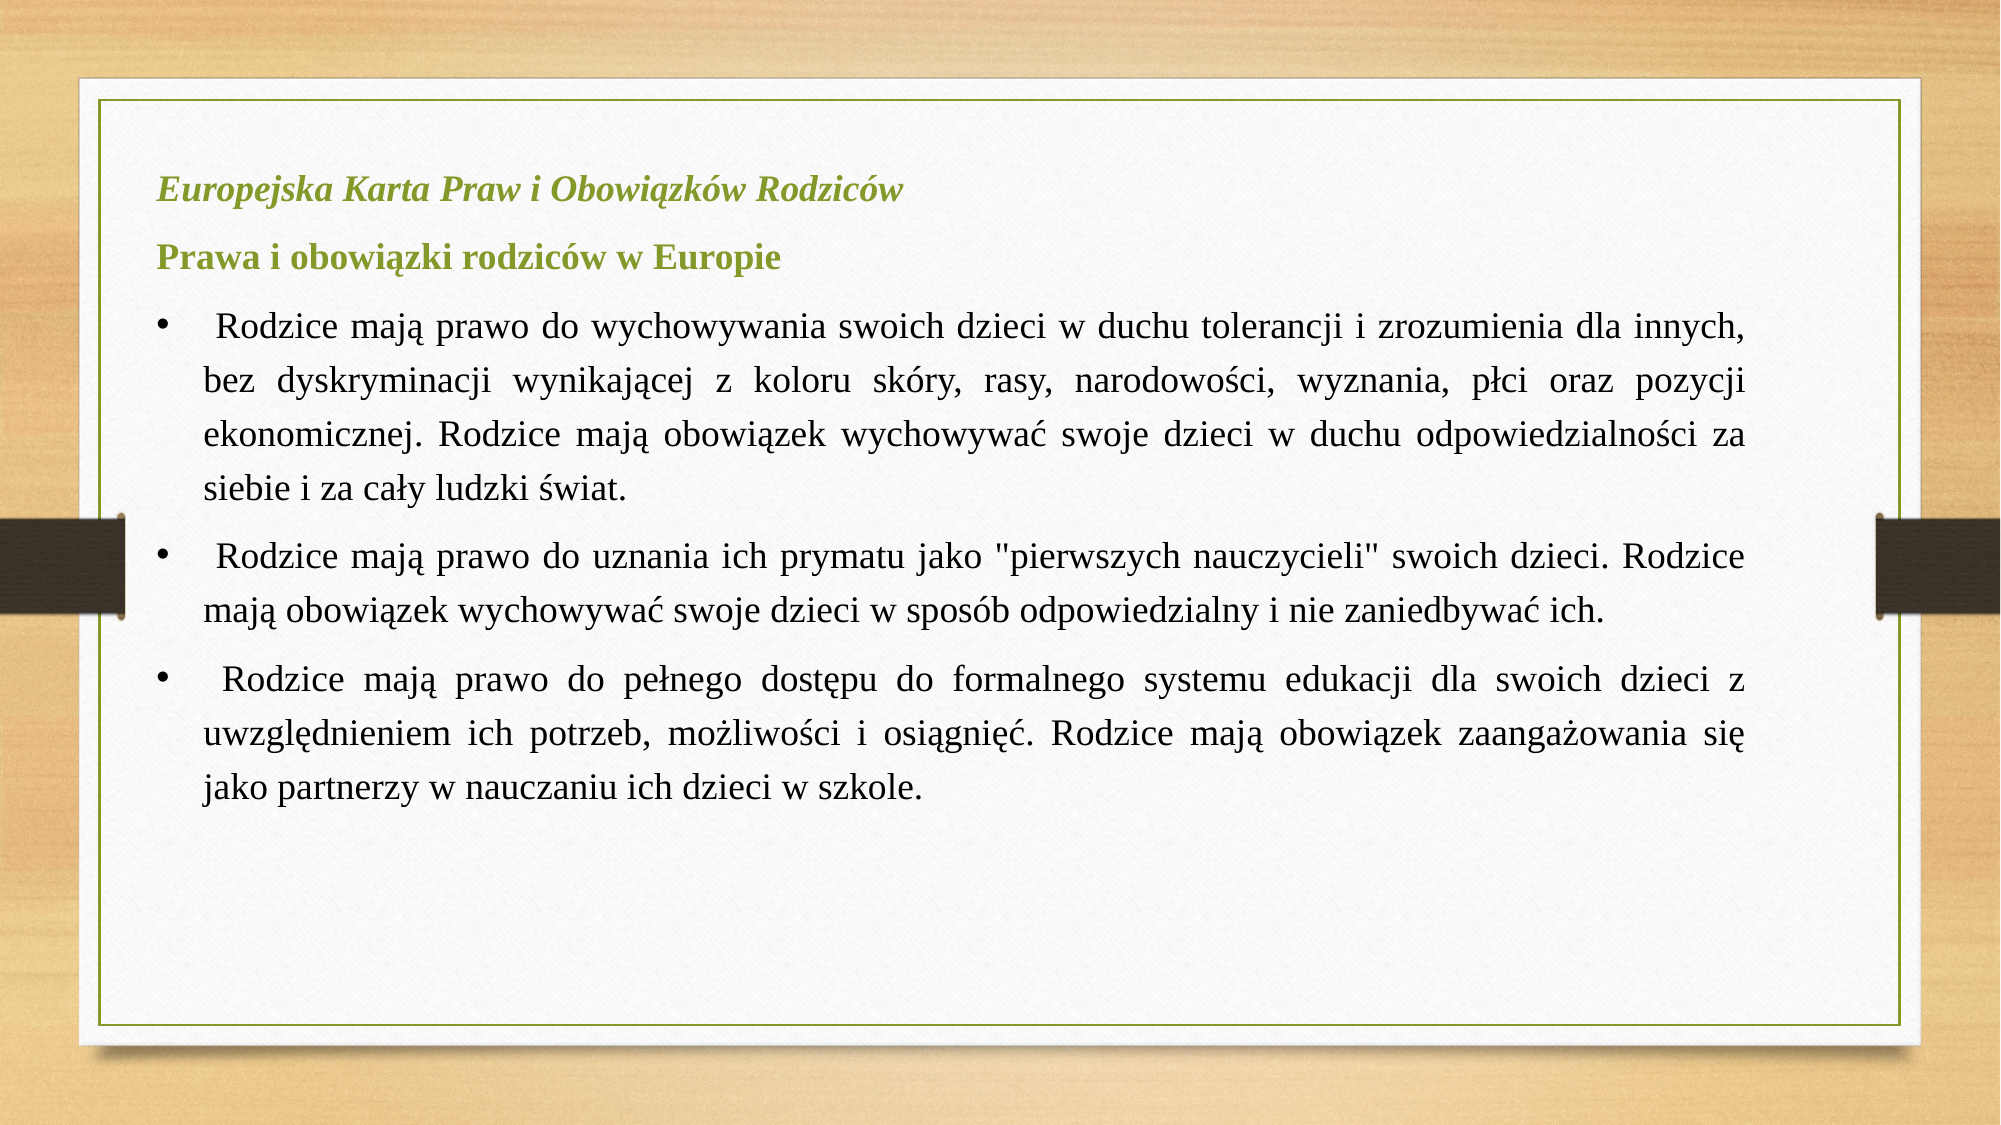

Europejska Karta Praw i Obowiązków Rodziców
Prawa i obowiązki rodziców w Europie
 Rodzice mają prawo do wychowywania swoich dzieci w duchu tolerancji i zrozumienia dla innych, bez dyskryminacji wynikającej z koloru skóry, rasy, narodowości, wyznania, płci oraz pozycji ekonomicznej. Rodzice mają obowiązek wychowywać swoje dzieci w duchu odpowiedzialności za siebie i za cały ludzki świat.
 Rodzice mają prawo do uznania ich prymatu jako "pierwszych nauczycieli" swoich dzieci. Rodzice mają obowiązek wychowywać swoje dzieci w sposób odpowiedzialny i nie zaniedbywać ich.
 Rodzice mają prawo do pełnego dostępu do formalnego systemu edukacji dla swoich dzieci z uwzględnieniem ich potrzeb, możliwości i osiągnięć. Rodzice mają obowiązek zaangażowania się jako partnerzy w nauczaniu ich dzieci w szkole.